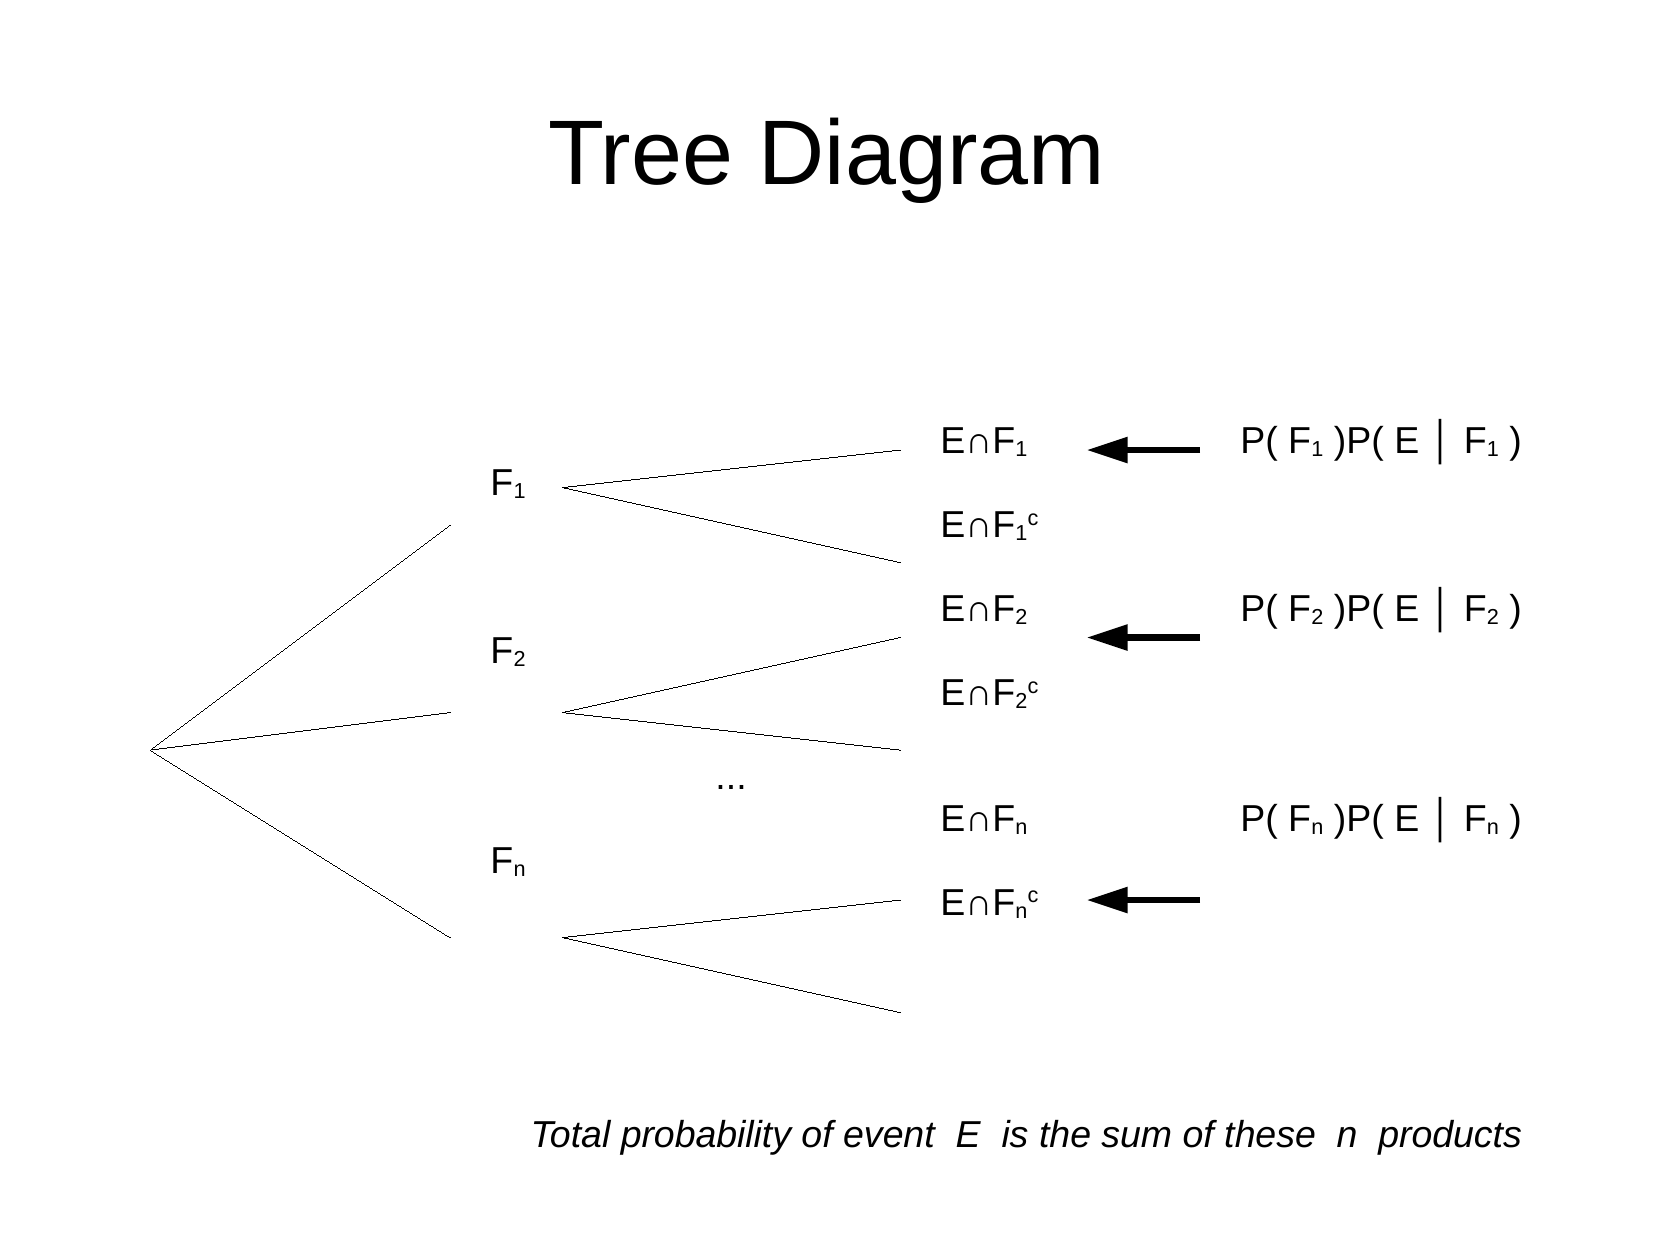

# Tree Diagram
						E∩F1 			P( F1 )P( E │ F1 )
F1
						E∩F1c
						E∩F2			P( F2 )P( E │ F2 )
F2
						E∩F2c
			...
						E∩Fn			P( Fn )P( E │ Fn )
Fn
						E∩Fnc
Total probability of event E is the sum of these n products